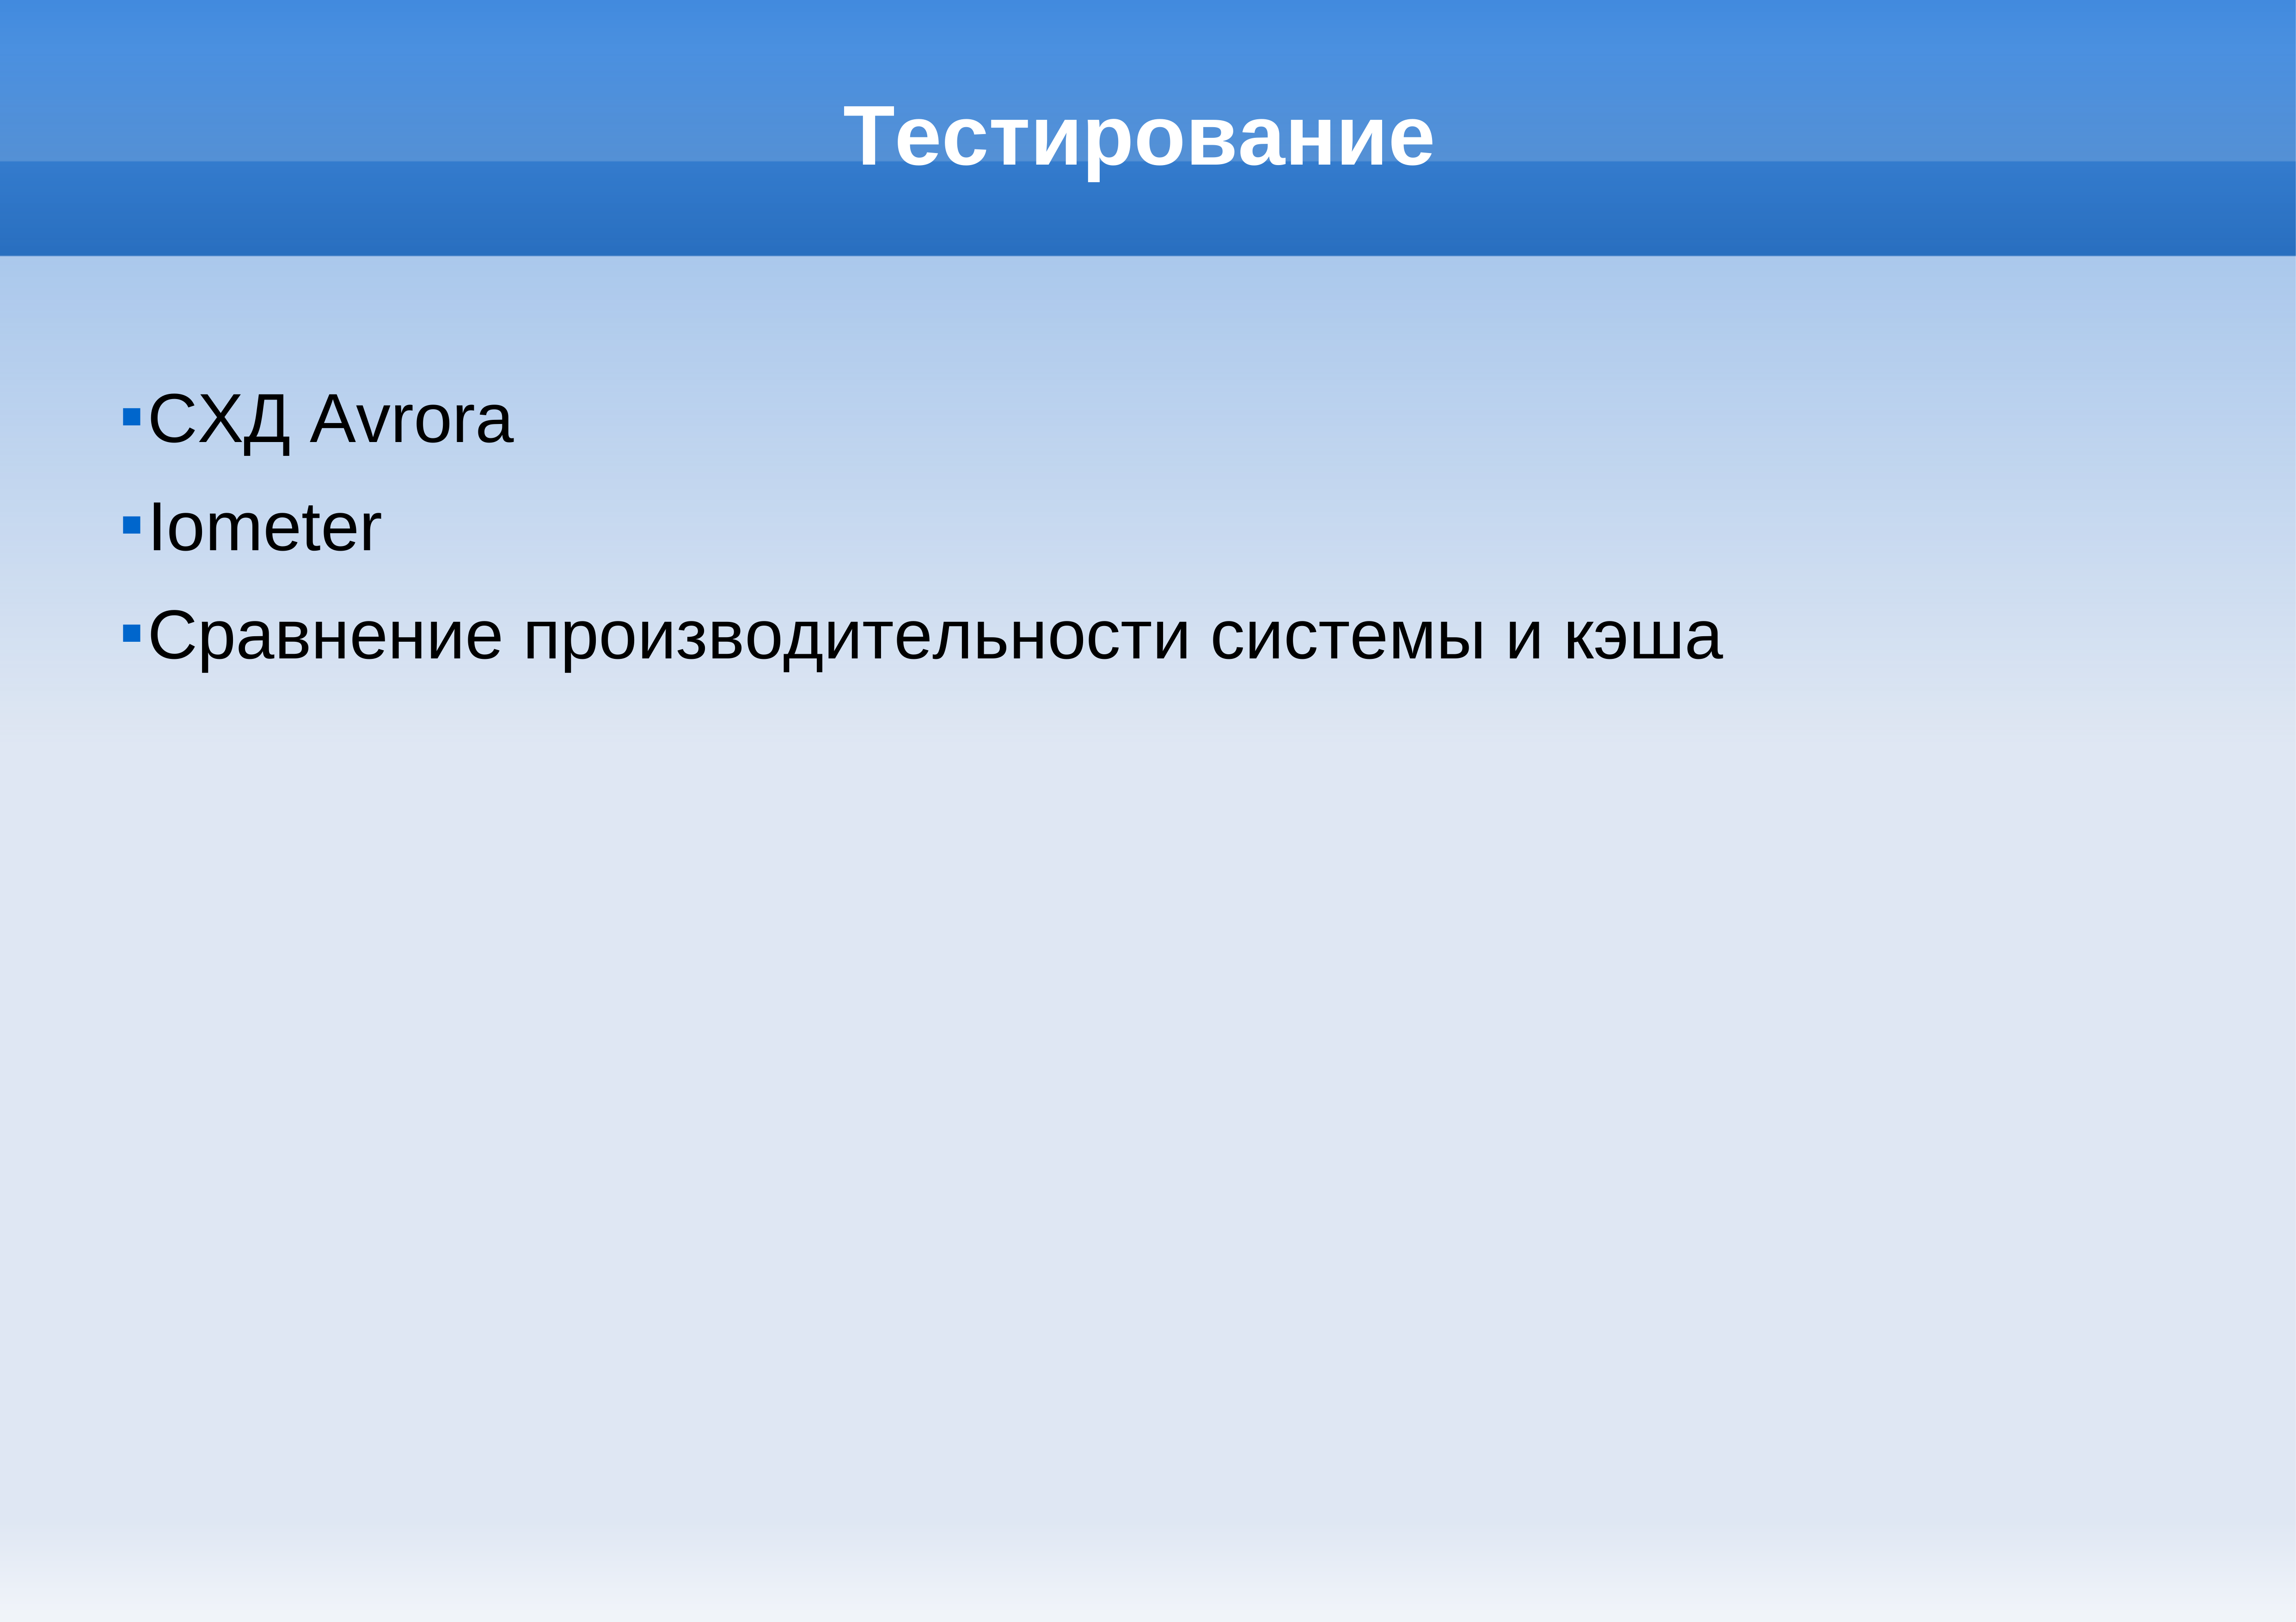

# Тестирование
СХД Avrora
Iometer
Сравнение производительности системы и кэша